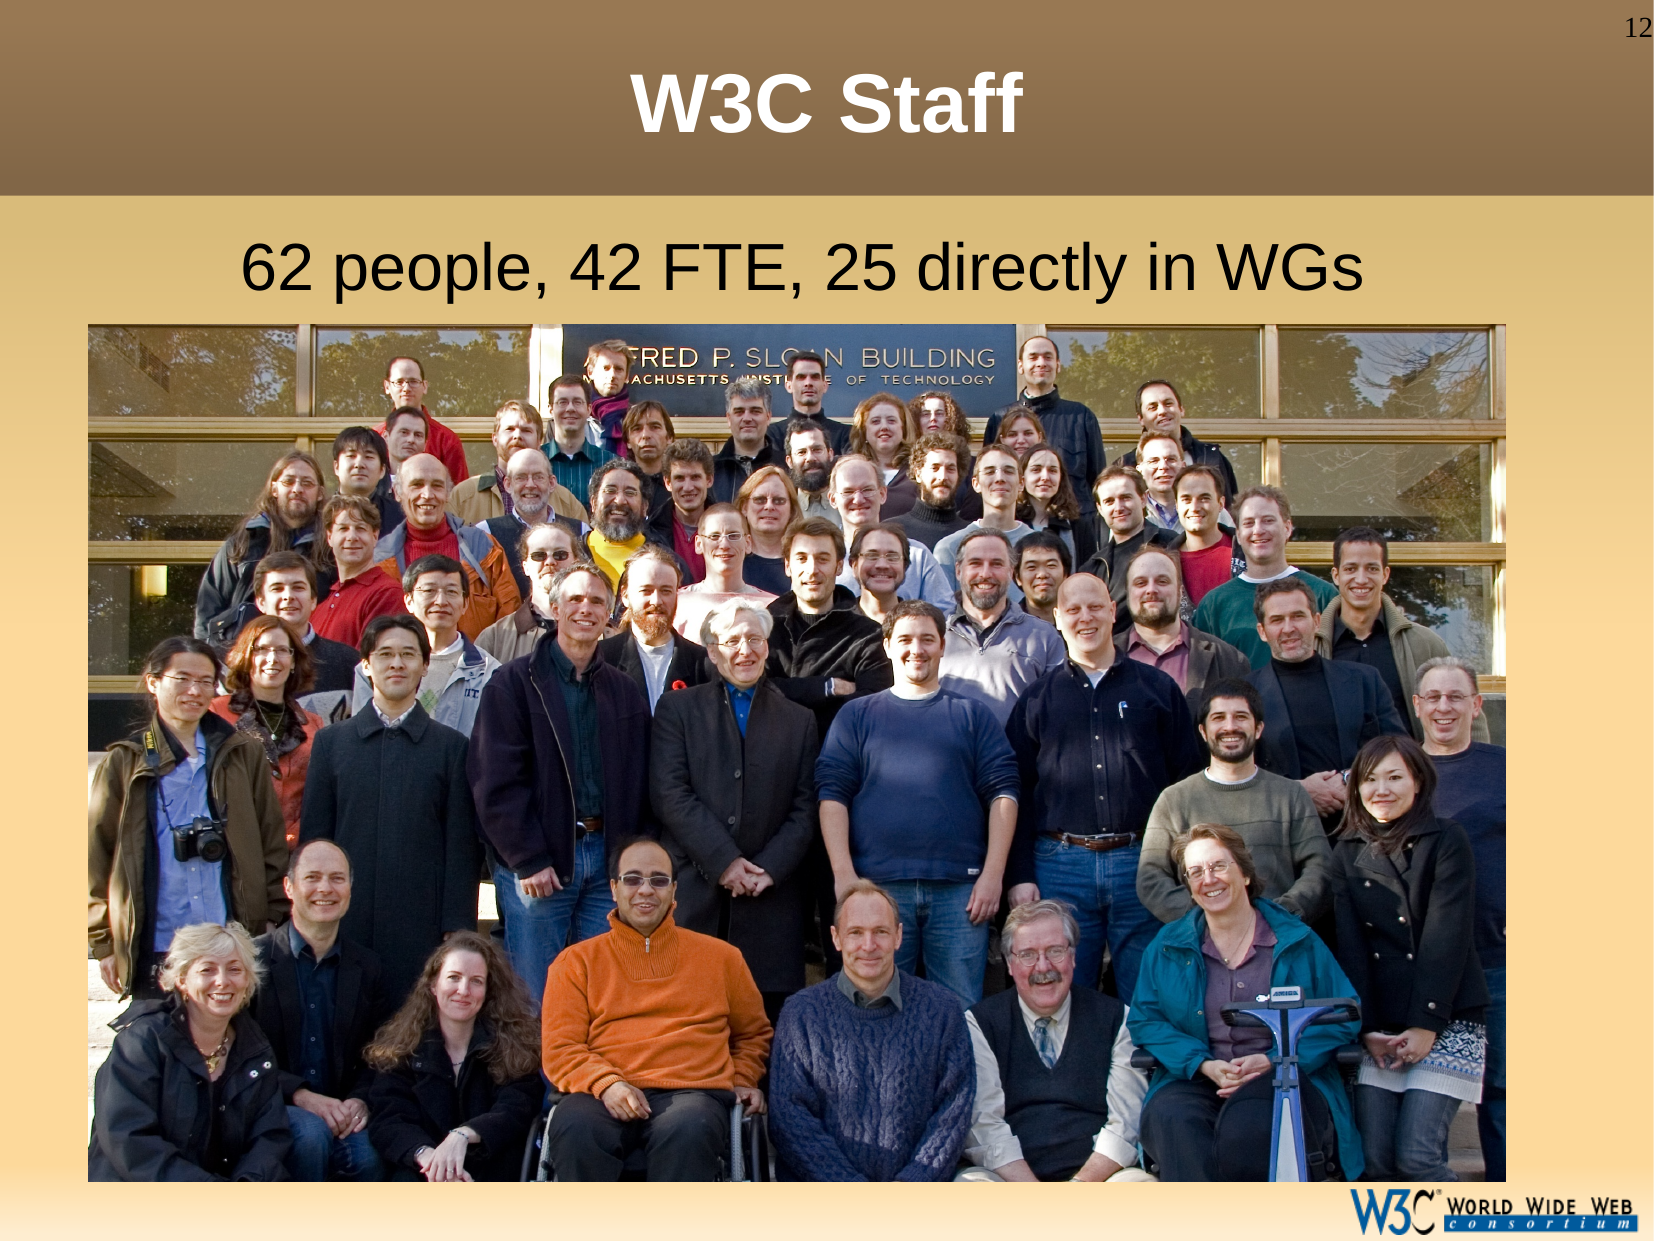

# W3C Staff
12
62 people, 42 FTE, 25 directly in WGs